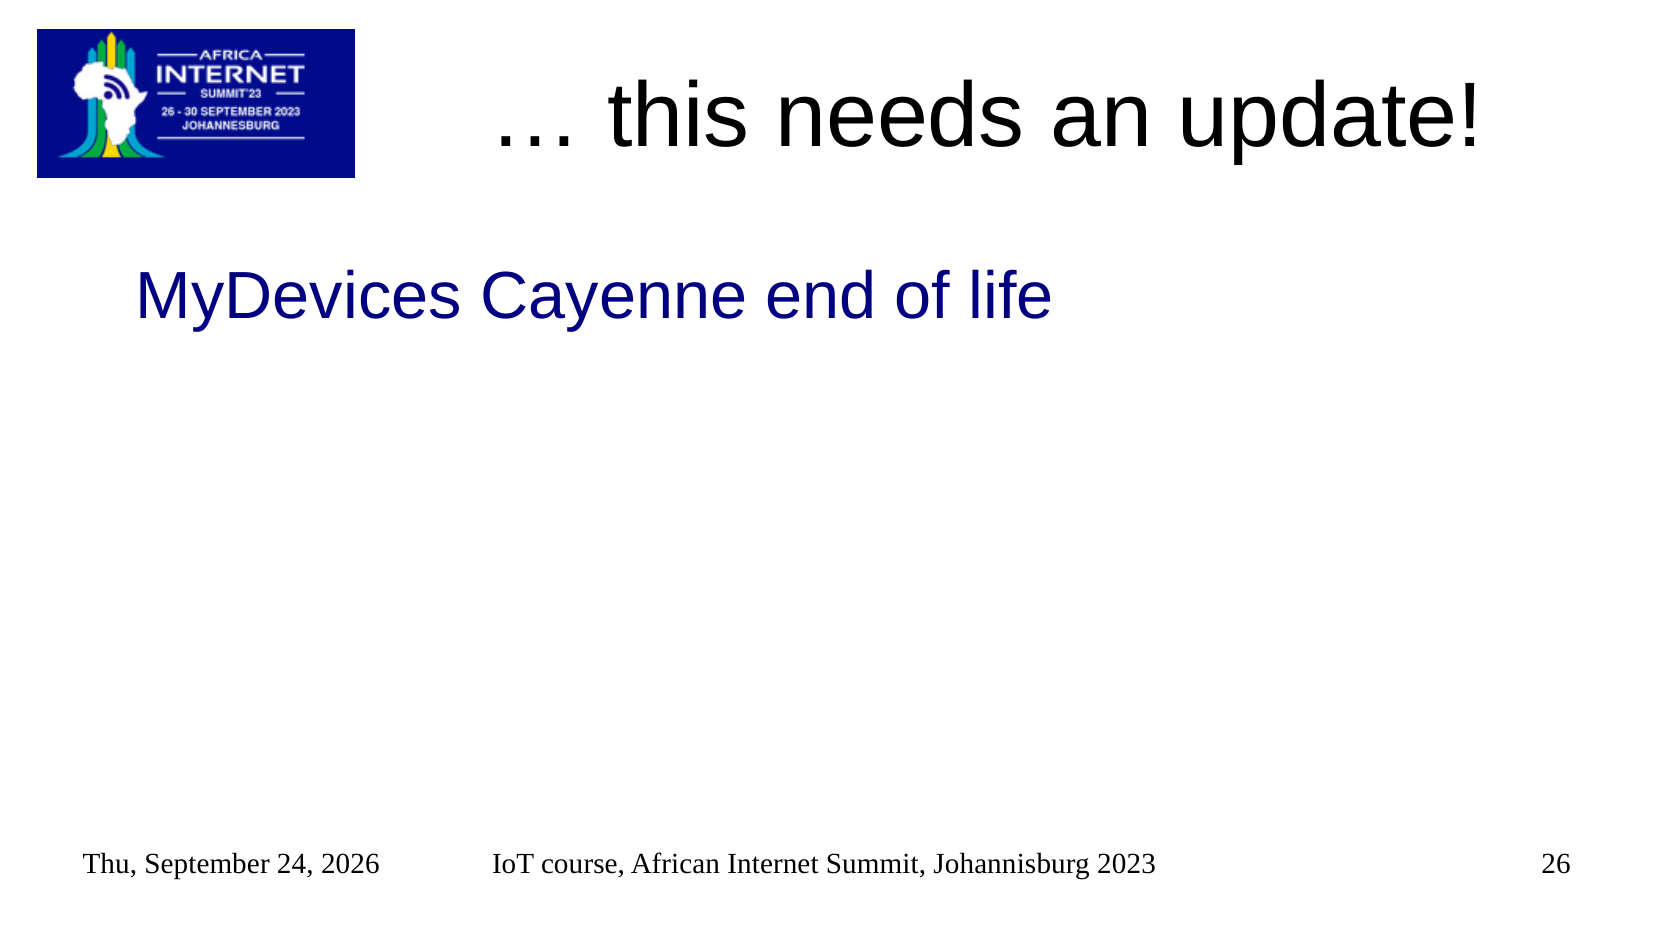

# … this needs an update!
MyDevices Cayenne end of life
IoT course, African Internet Summit, Johannisburg 2023
26